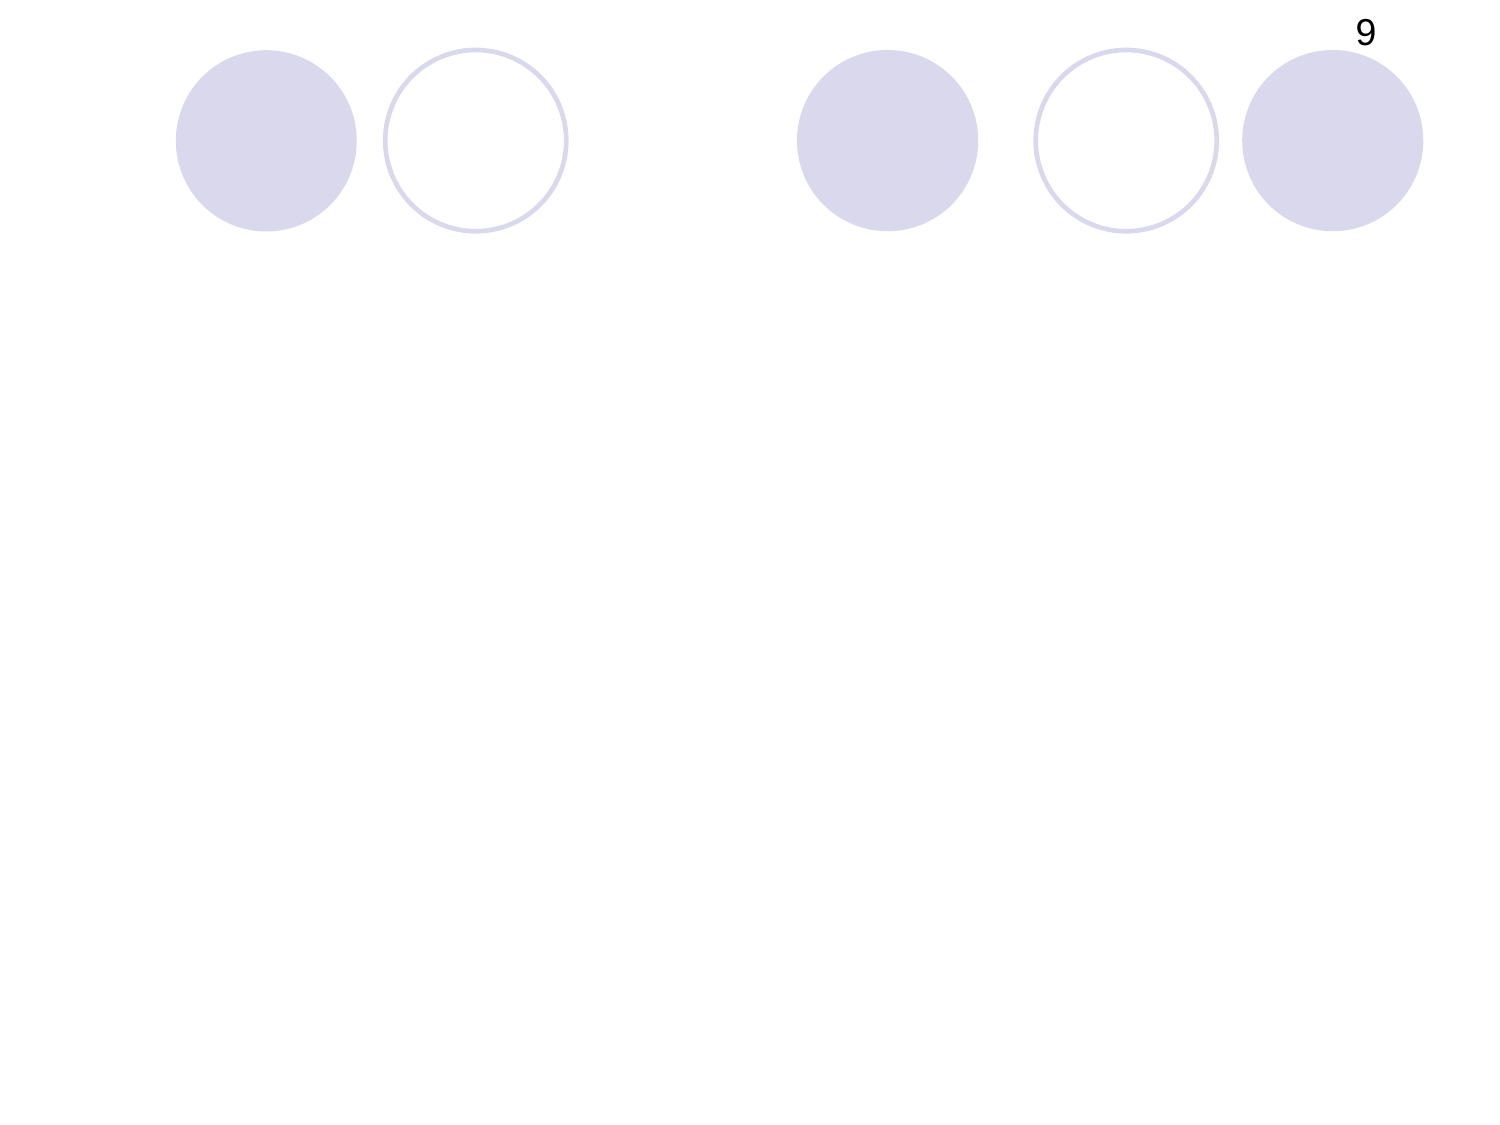

# C’est l’interaction complexe d’une multitude de facteurs biopsychosociaux à un moment particulier de la vie d’une personne qui rend la crise suicidaire possible ou imminente.